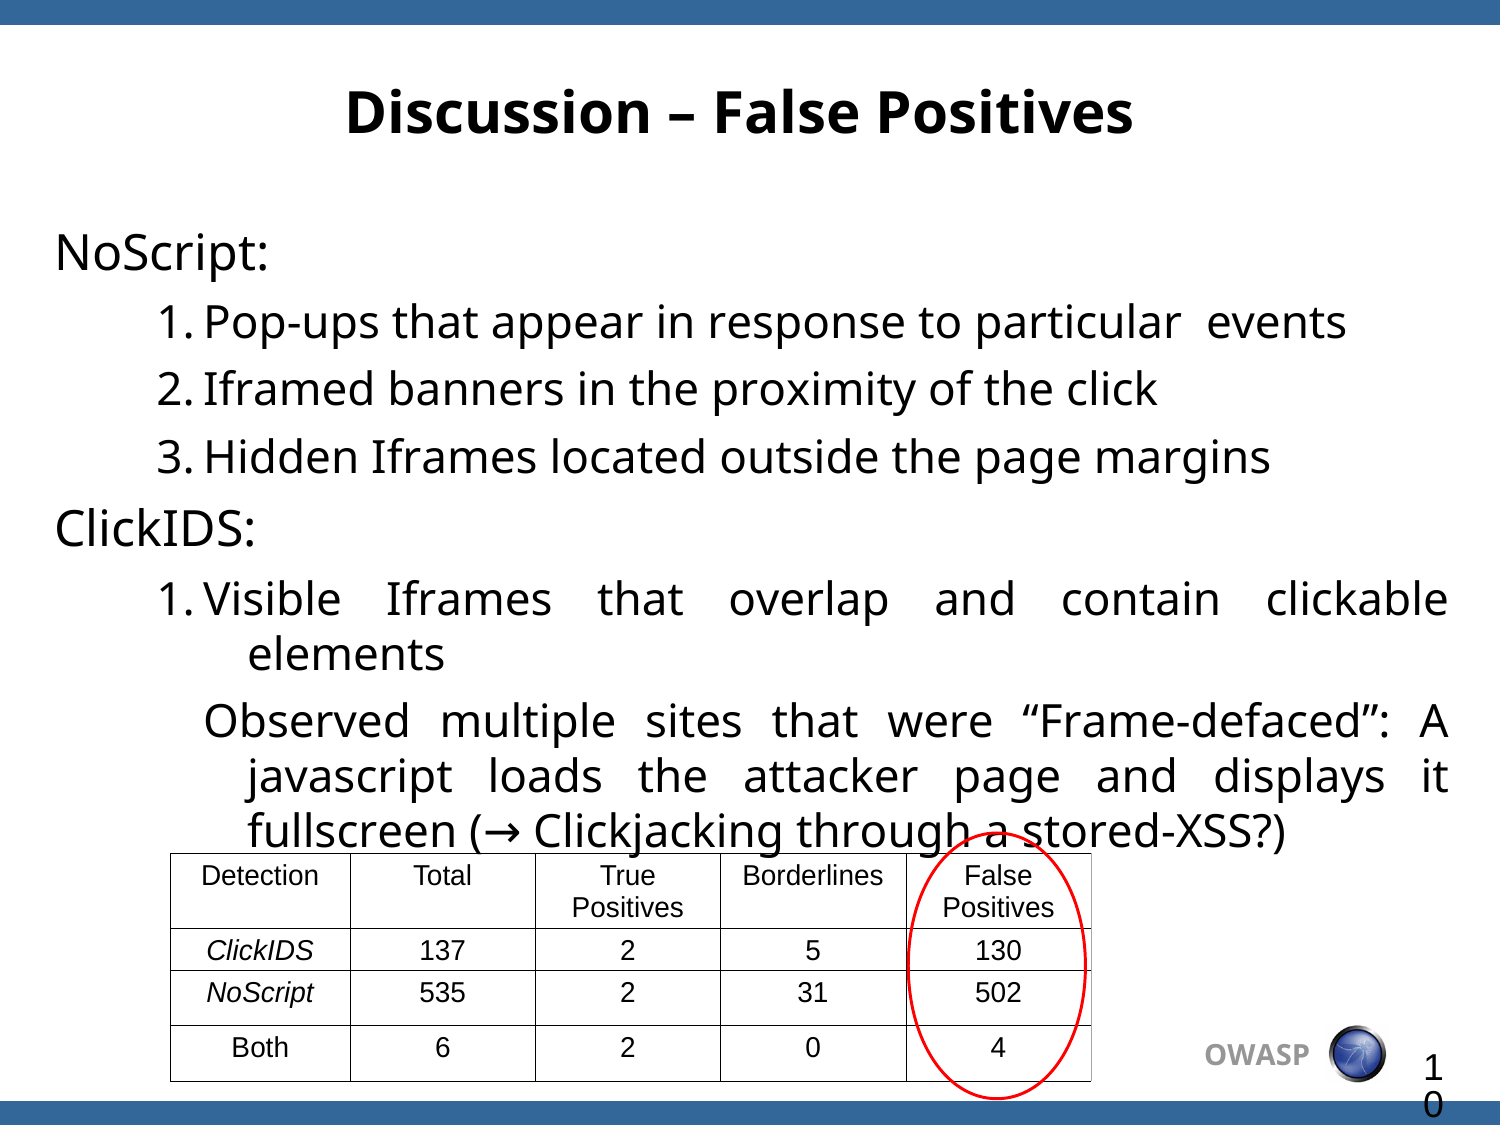

# Discussion – False Positives
NoScript:
Pop-ups that appear in response to particular events
Iframed banners in the proximity of the click
Hidden Iframes located outside the page margins
ClickIDS:
Visible Iframes that overlap and contain clickable elements
Observed multiple sites that were “Frame-defaced”: A javascript loads the attacker page and displays it fullscreen (→ Clickjacking through a stored-XSS?)
10